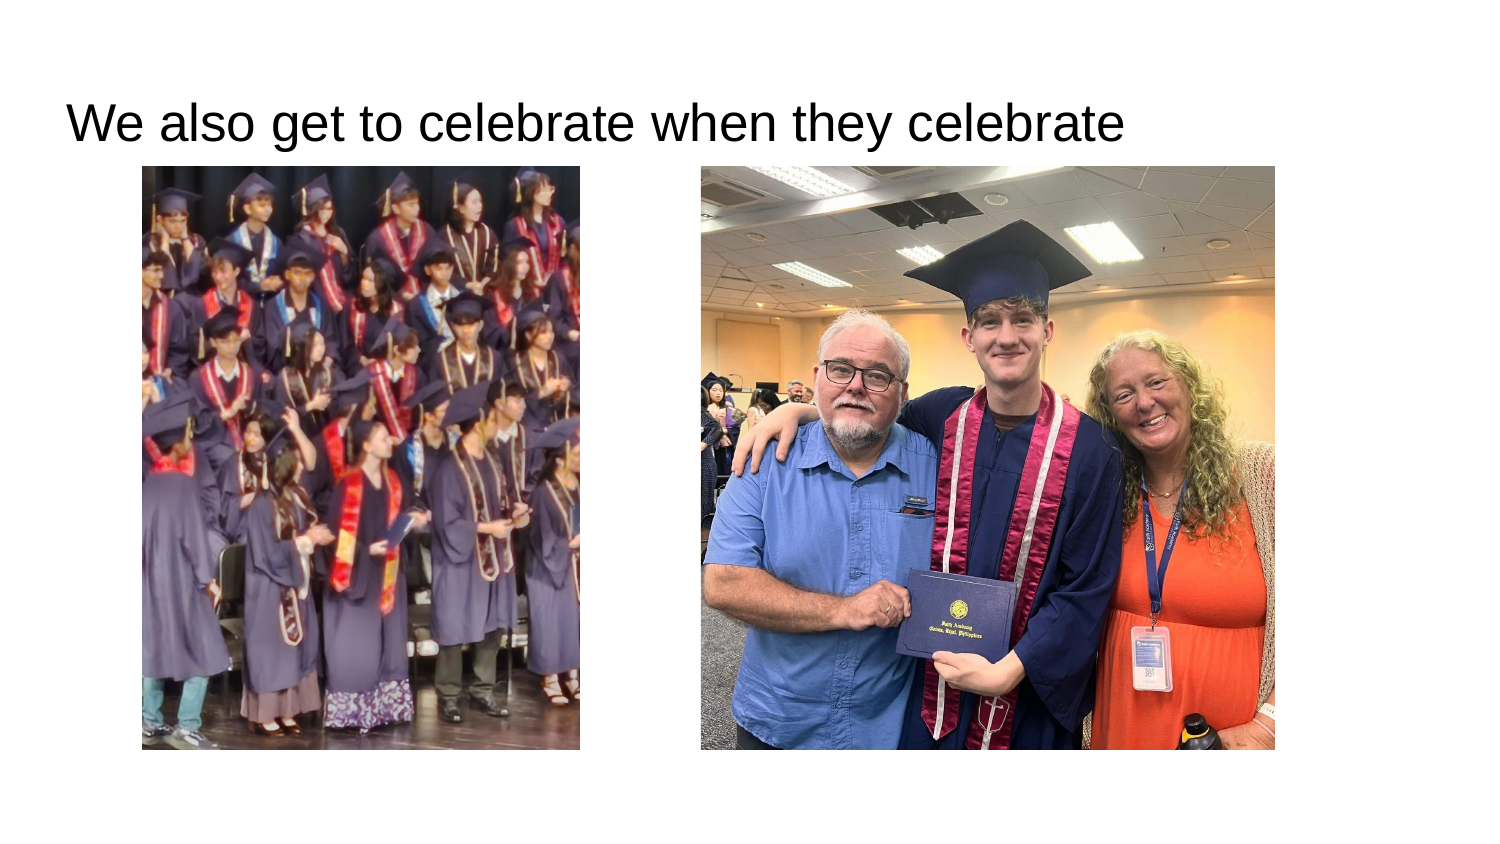

# We also get to celebrate when they celebrate